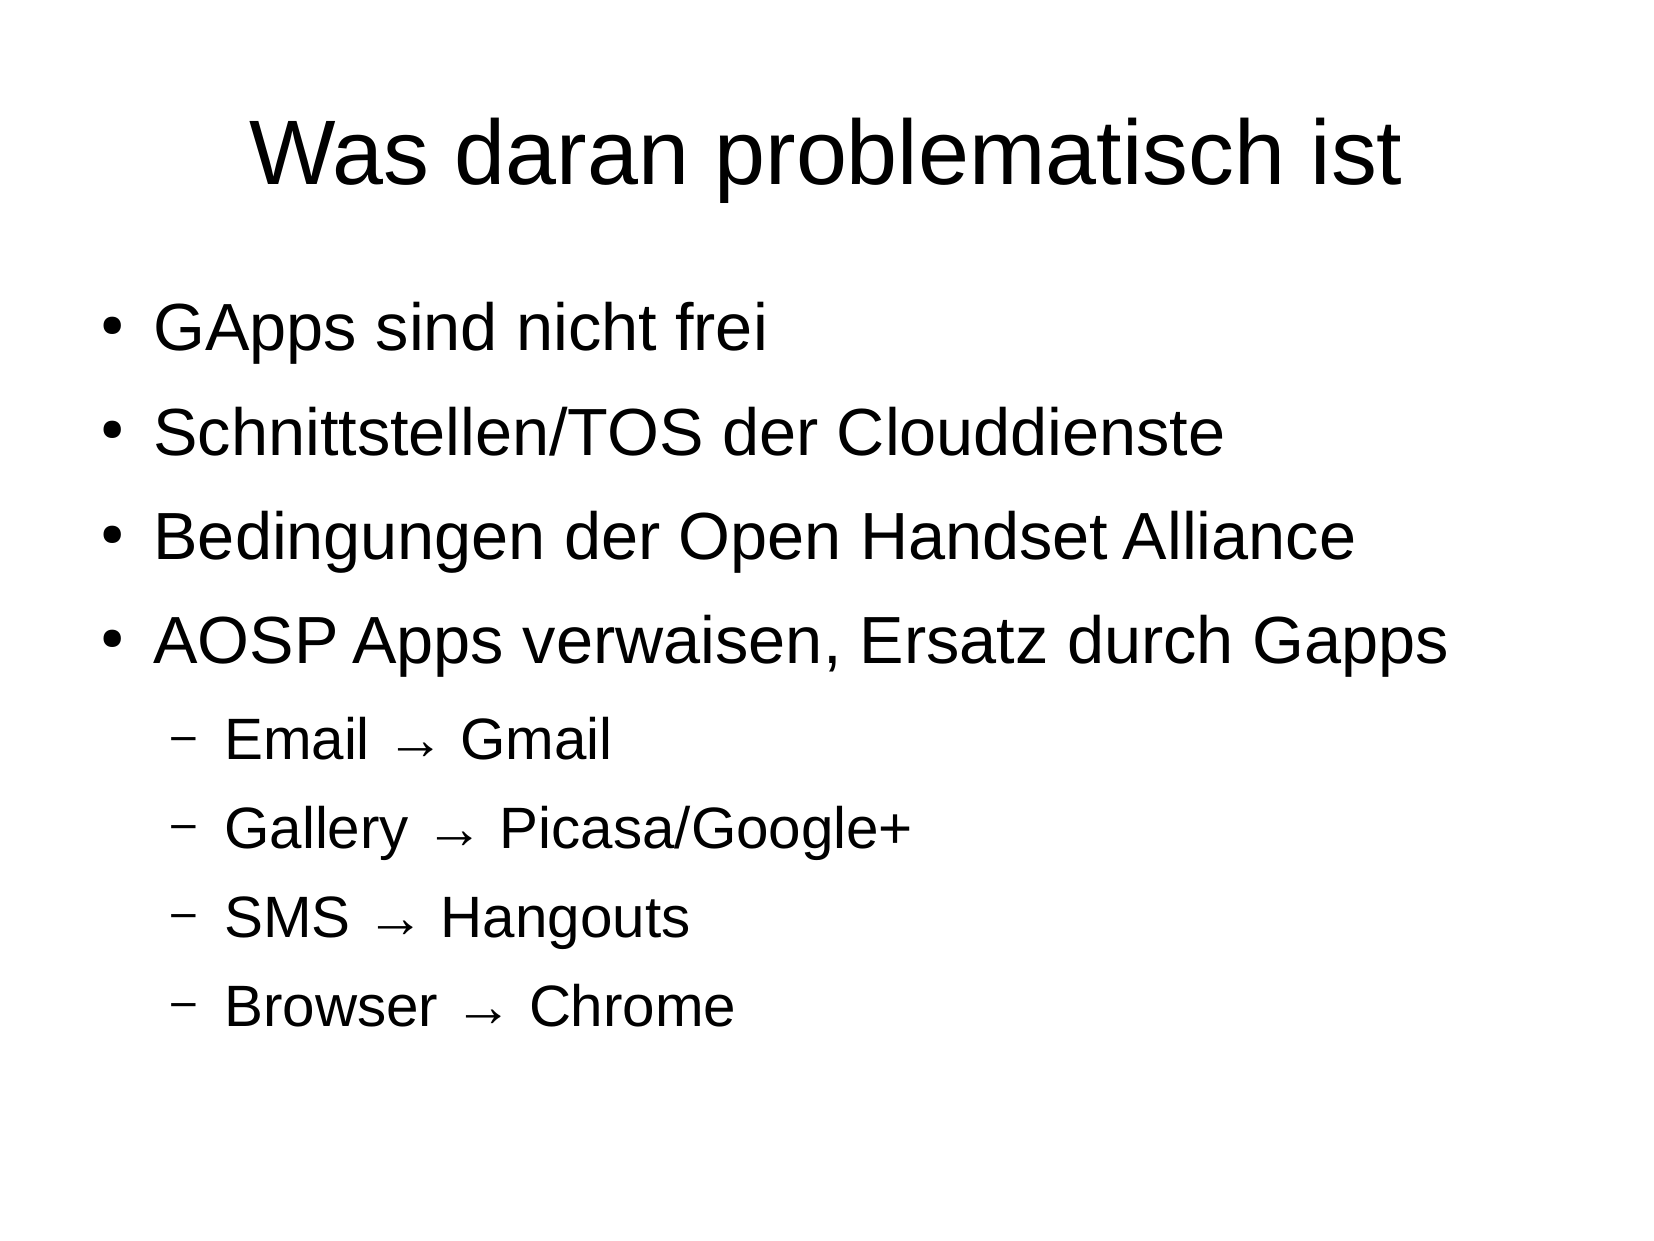

# Was daran problematisch ist
GApps sind nicht frei
Schnittstellen/TOS der Clouddienste
Bedingungen der Open Handset Alliance
AOSP Apps verwaisen, Ersatz durch Gapps
Email → Gmail
Gallery → Picasa/Google+
SMS → Hangouts
Browser → Chrome